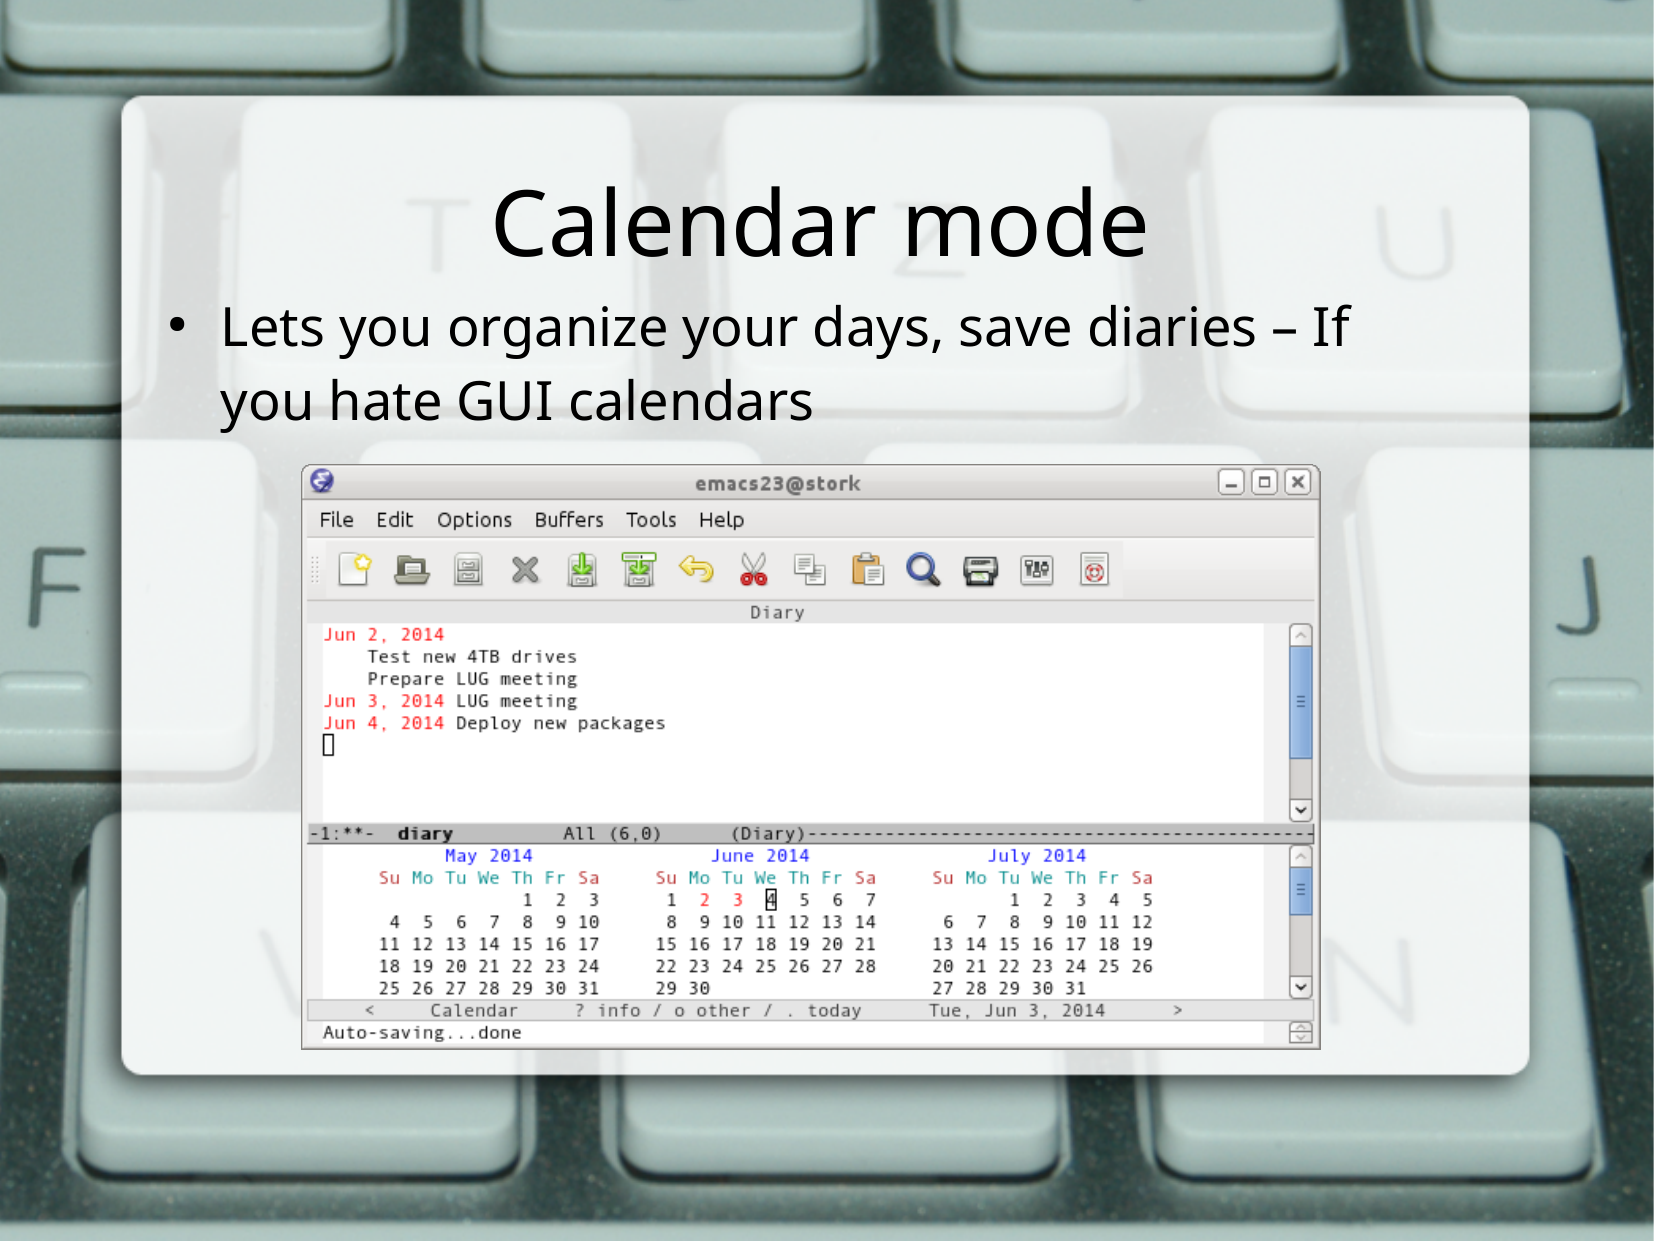

# Calendar mode
Lets you organize your days, save diaries – If you hate GUI calendars